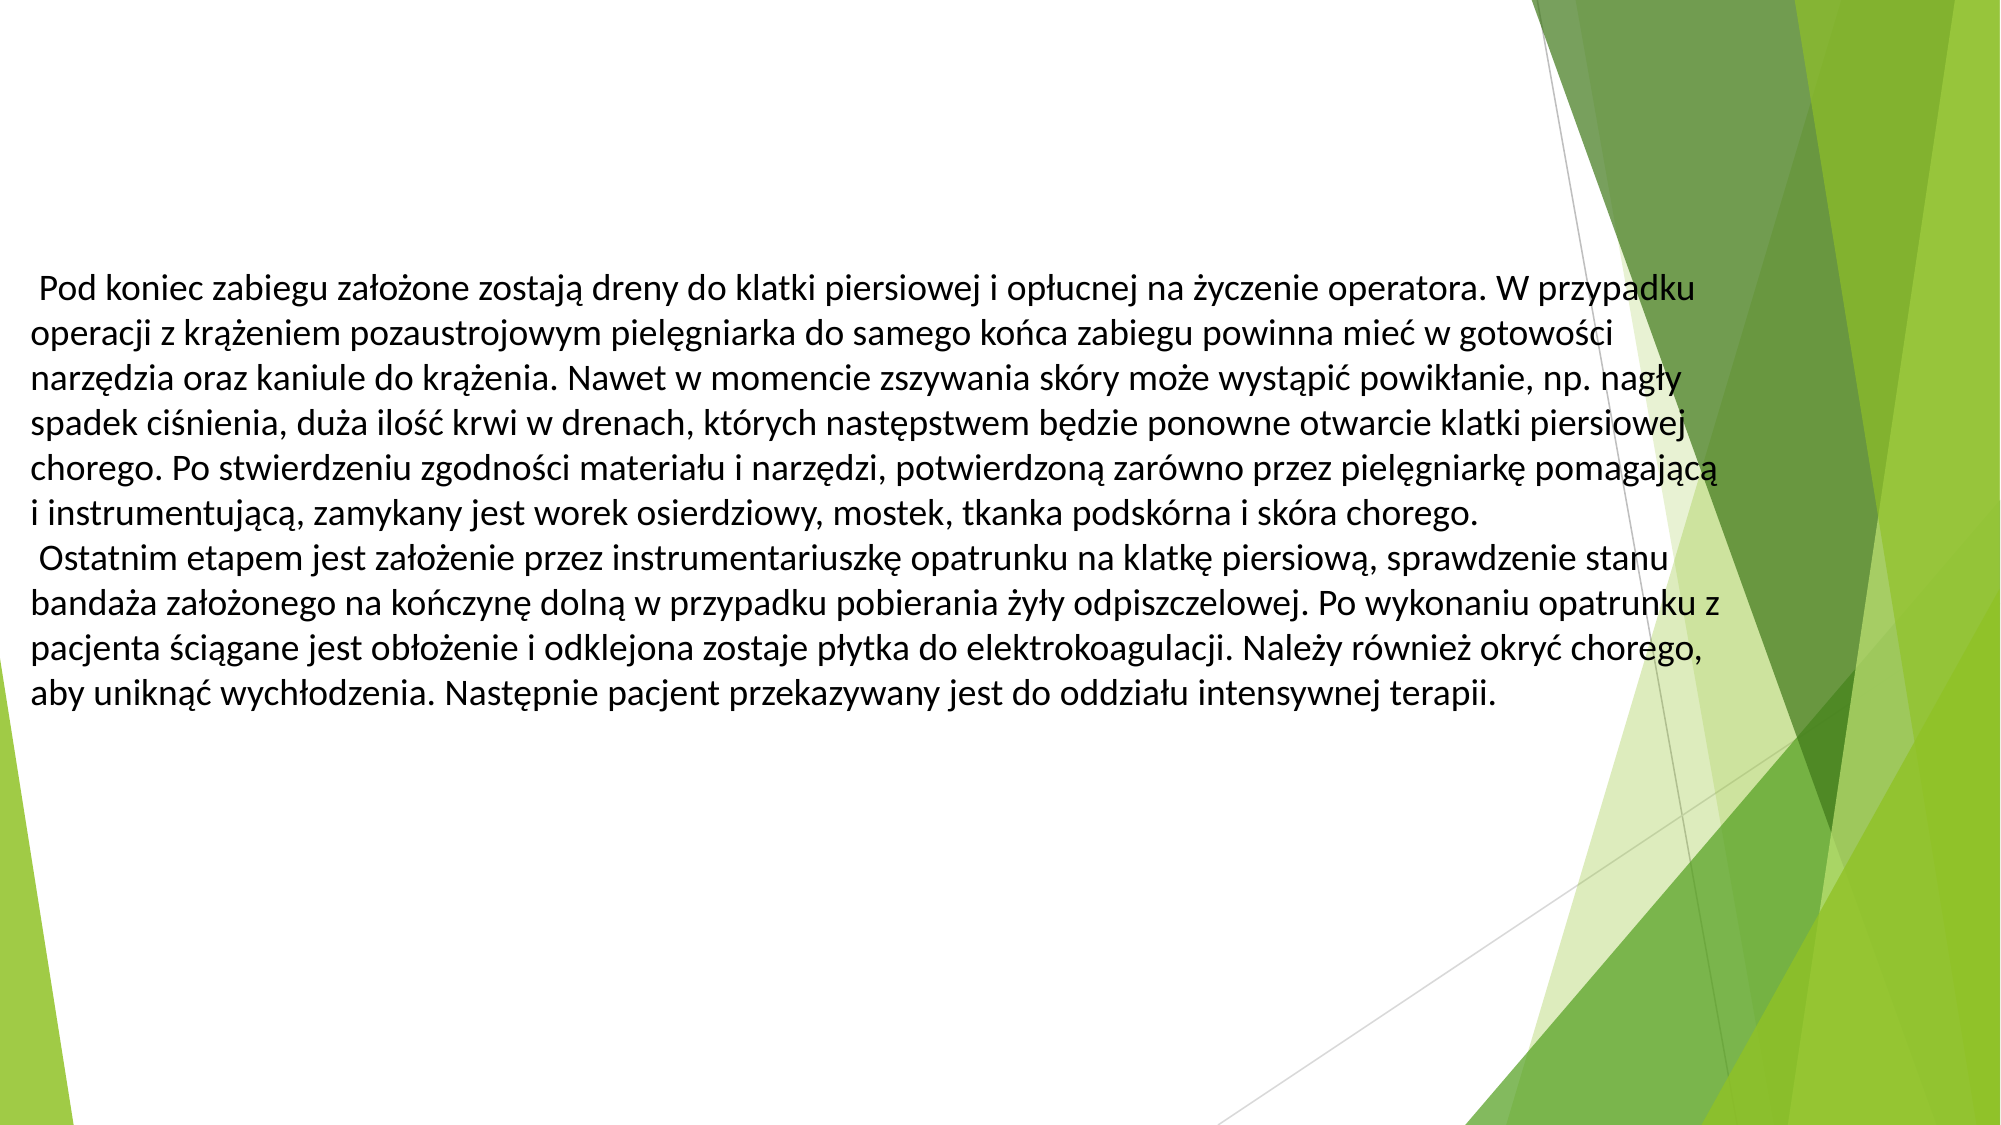

Pod koniec zabiegu założone zostają dreny do klatki piersiowej i opłucnej na życzenie operatora. W przypadku operacji z krążeniem pozaustrojowym pielęgniarka do samego końca zabiegu powinna mieć w gotowości narzędzia oraz kaniule do krążenia. Nawet w momencie zszywania skóry może wystąpić powikłanie, np. nagły spadek ciśnienia, duża ilość krwi w drenach, których następstwem będzie ponowne otwarcie klatki piersiowej chorego. Po stwierdzeniu zgodności materiału i narzędzi, potwierdzoną zarówno przez pielęgniarkę pomagającą i instrumentującą, zamykany jest worek osierdziowy, mostek, tkanka podskórna i skóra chorego.
 Ostatnim etapem jest założenie przez instrumentariuszkę opatrunku na klatkę piersiową, sprawdzenie stanu bandaża założonego na kończynę dolną w przypadku pobierania żyły odpiszczelowej. Po wykonaniu opatrunku z pacjenta ściągane jest obłożenie i odklejona zostaje płytka do elektrokoagulacji. Należy również okryć chorego, aby uniknąć wychłodzenia. Następnie pacjent przekazywany jest do oddziału intensywnej terapii.